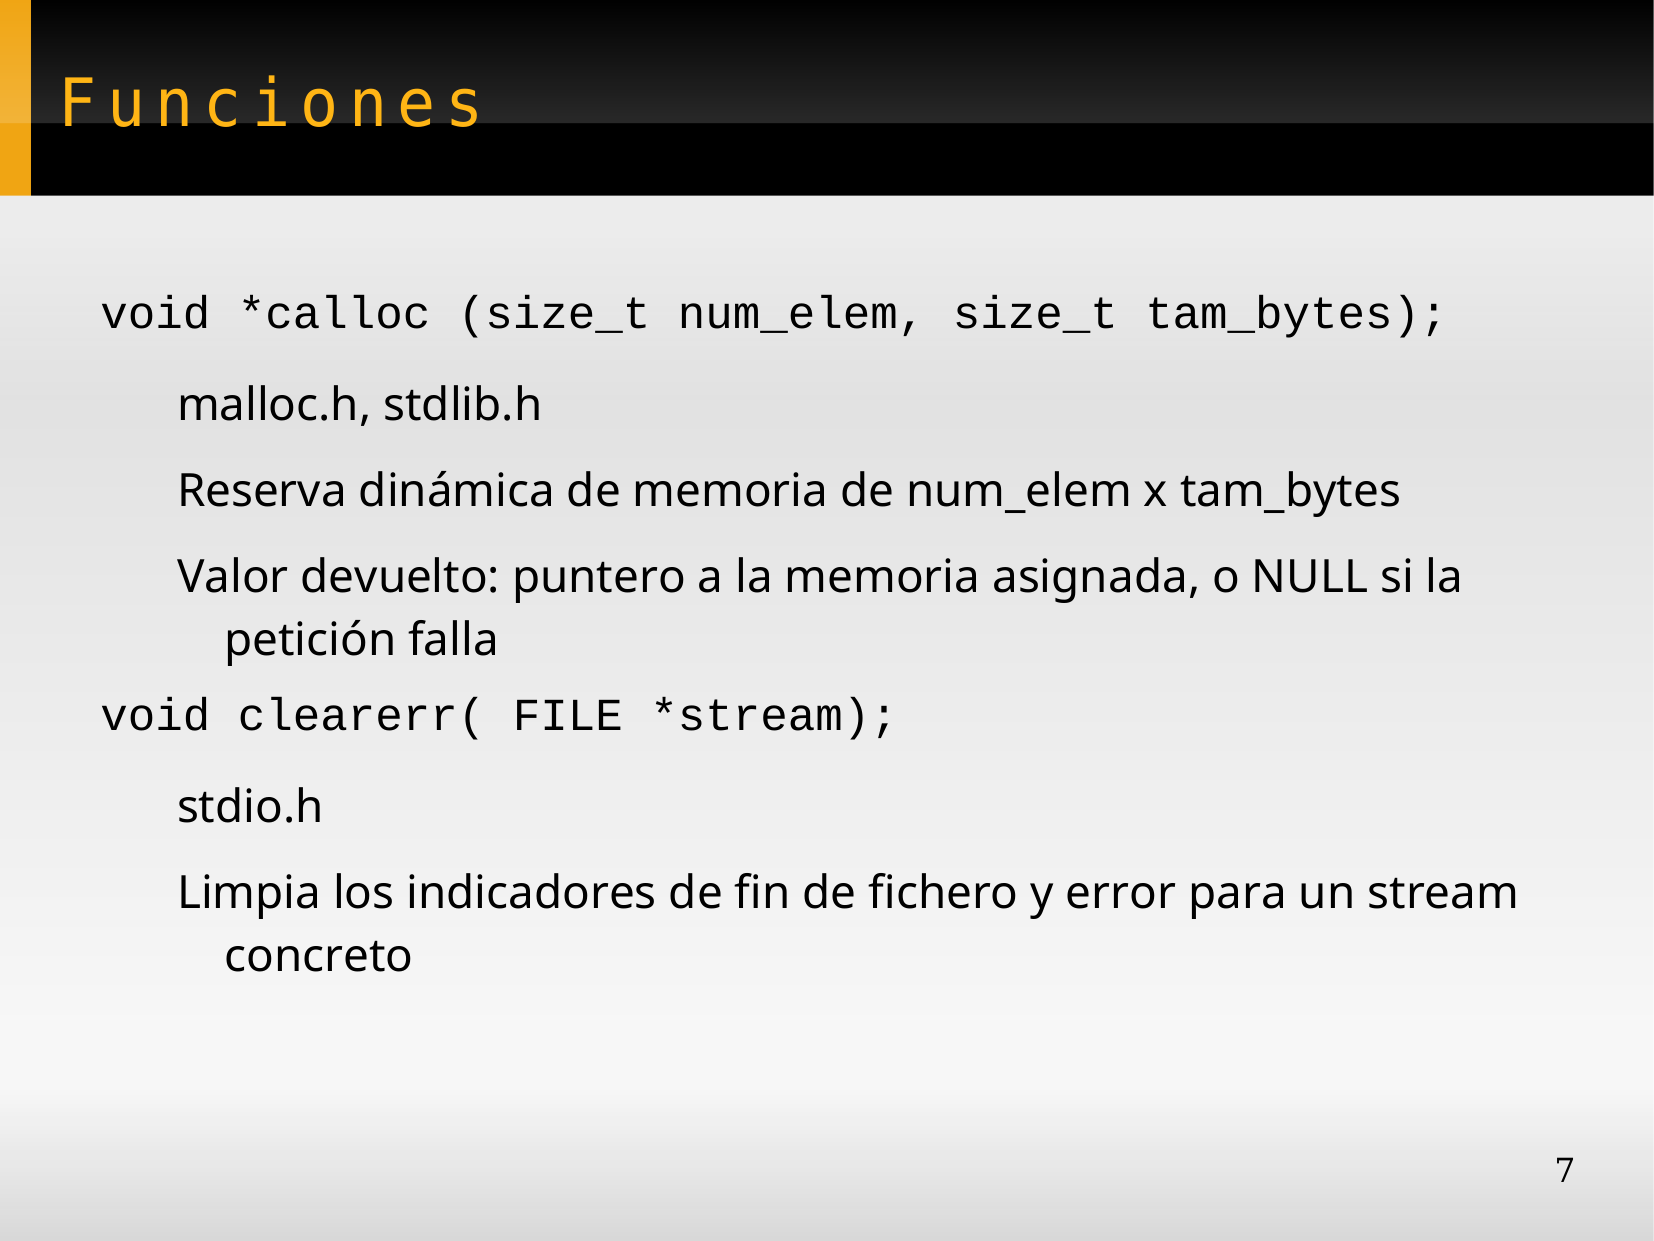

# Funciones
void *calloc (size_t num_elem, size_t tam_bytes);
malloc.h, stdlib.h
Reserva dinámica de memoria de num_elem x tam_bytes
Valor devuelto: puntero a la memoria asignada, o NULL si la petición falla
void clearerr( FILE *stream);
stdio.h
Limpia los indicadores de fin de fichero y error para un stream concreto
7